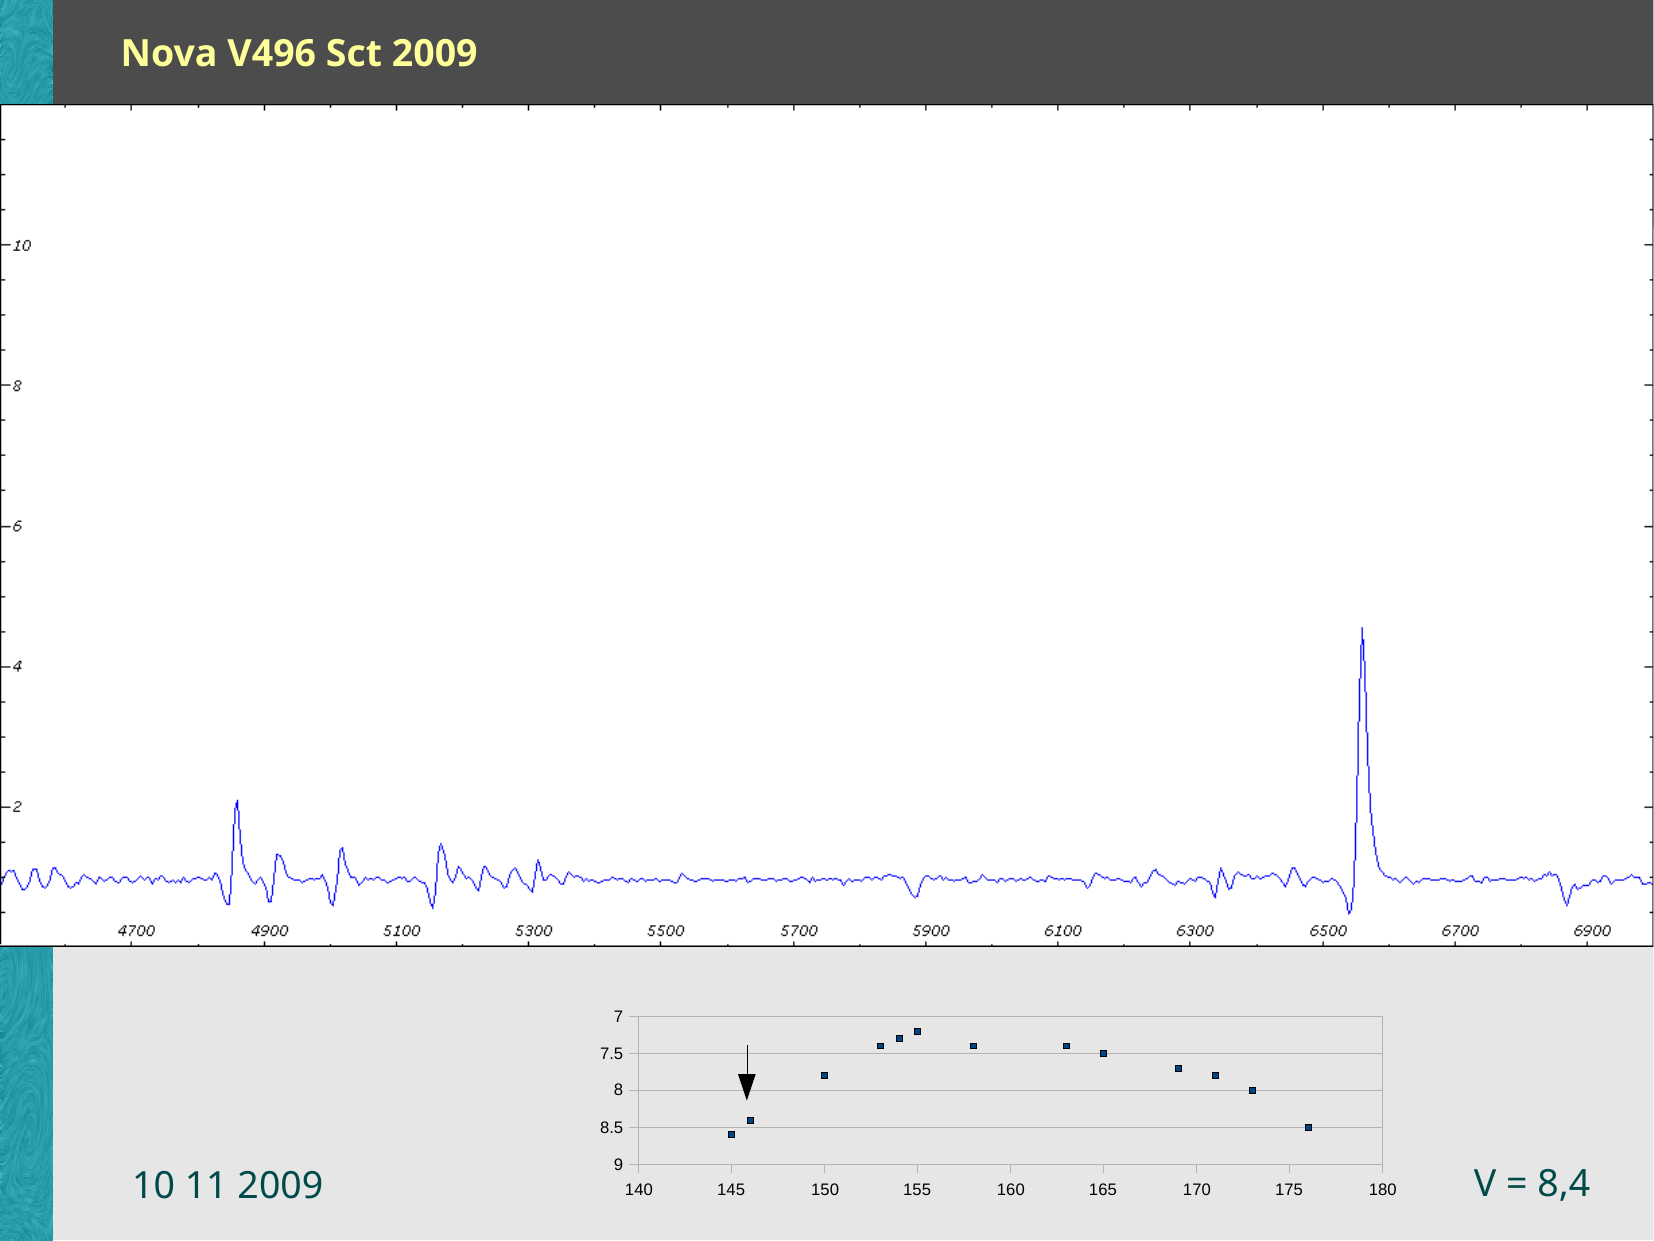

Nova V496 Sct 2009
V = 8,4
10 11 2009